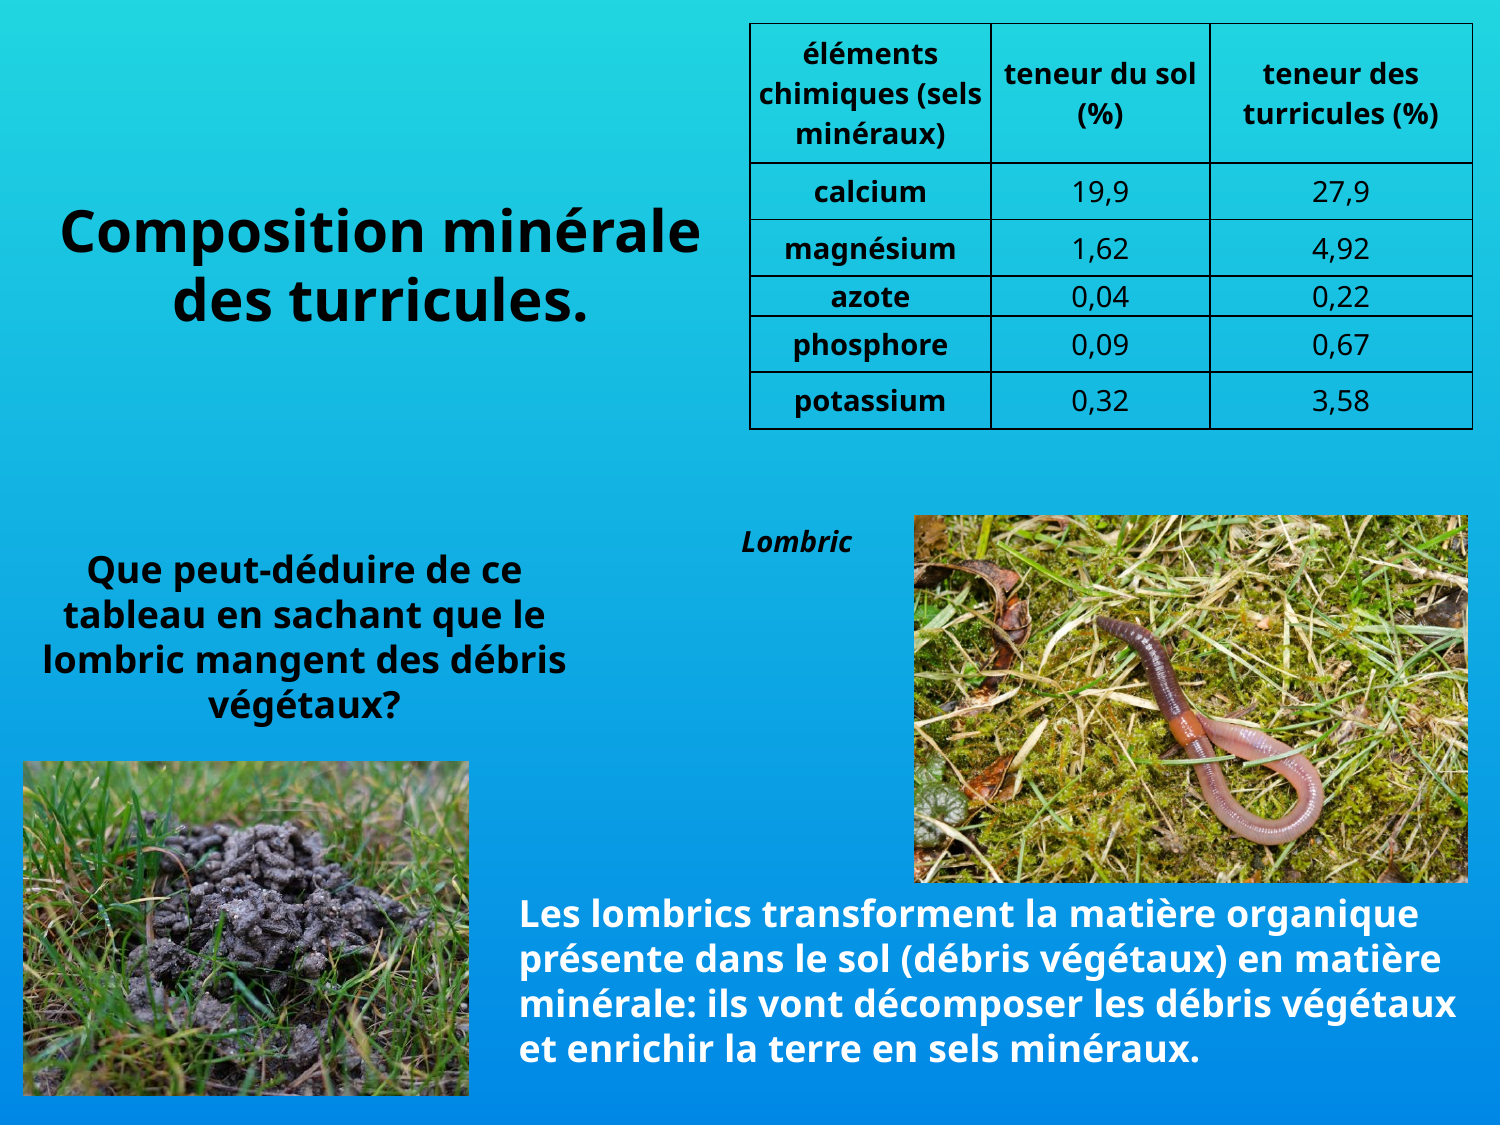

| éléments chimiques (sels minéraux) | teneur du sol (%) | teneur des turricules (%) |
| --- | --- | --- |
| calcium | 19,9 | 27,9 |
| magnésium | 1,62 | 4,92 |
| azote | 0,04 | 0,22 |
| phosphore | 0,09 | 0,67 |
| potassium | 0,32 | 3,58 |
micro-arthropodes
# Composition minérale des turricules.
Lombric
Que peut-déduire de ce tableau en sachant que le lombric mangent des débris végétaux?
Les lombrics transforment la matière organique présente dans le sol (débris végétaux) en matière minérale: ils vont décomposer les débris végétaux et enrichir la terre en sels minéraux.